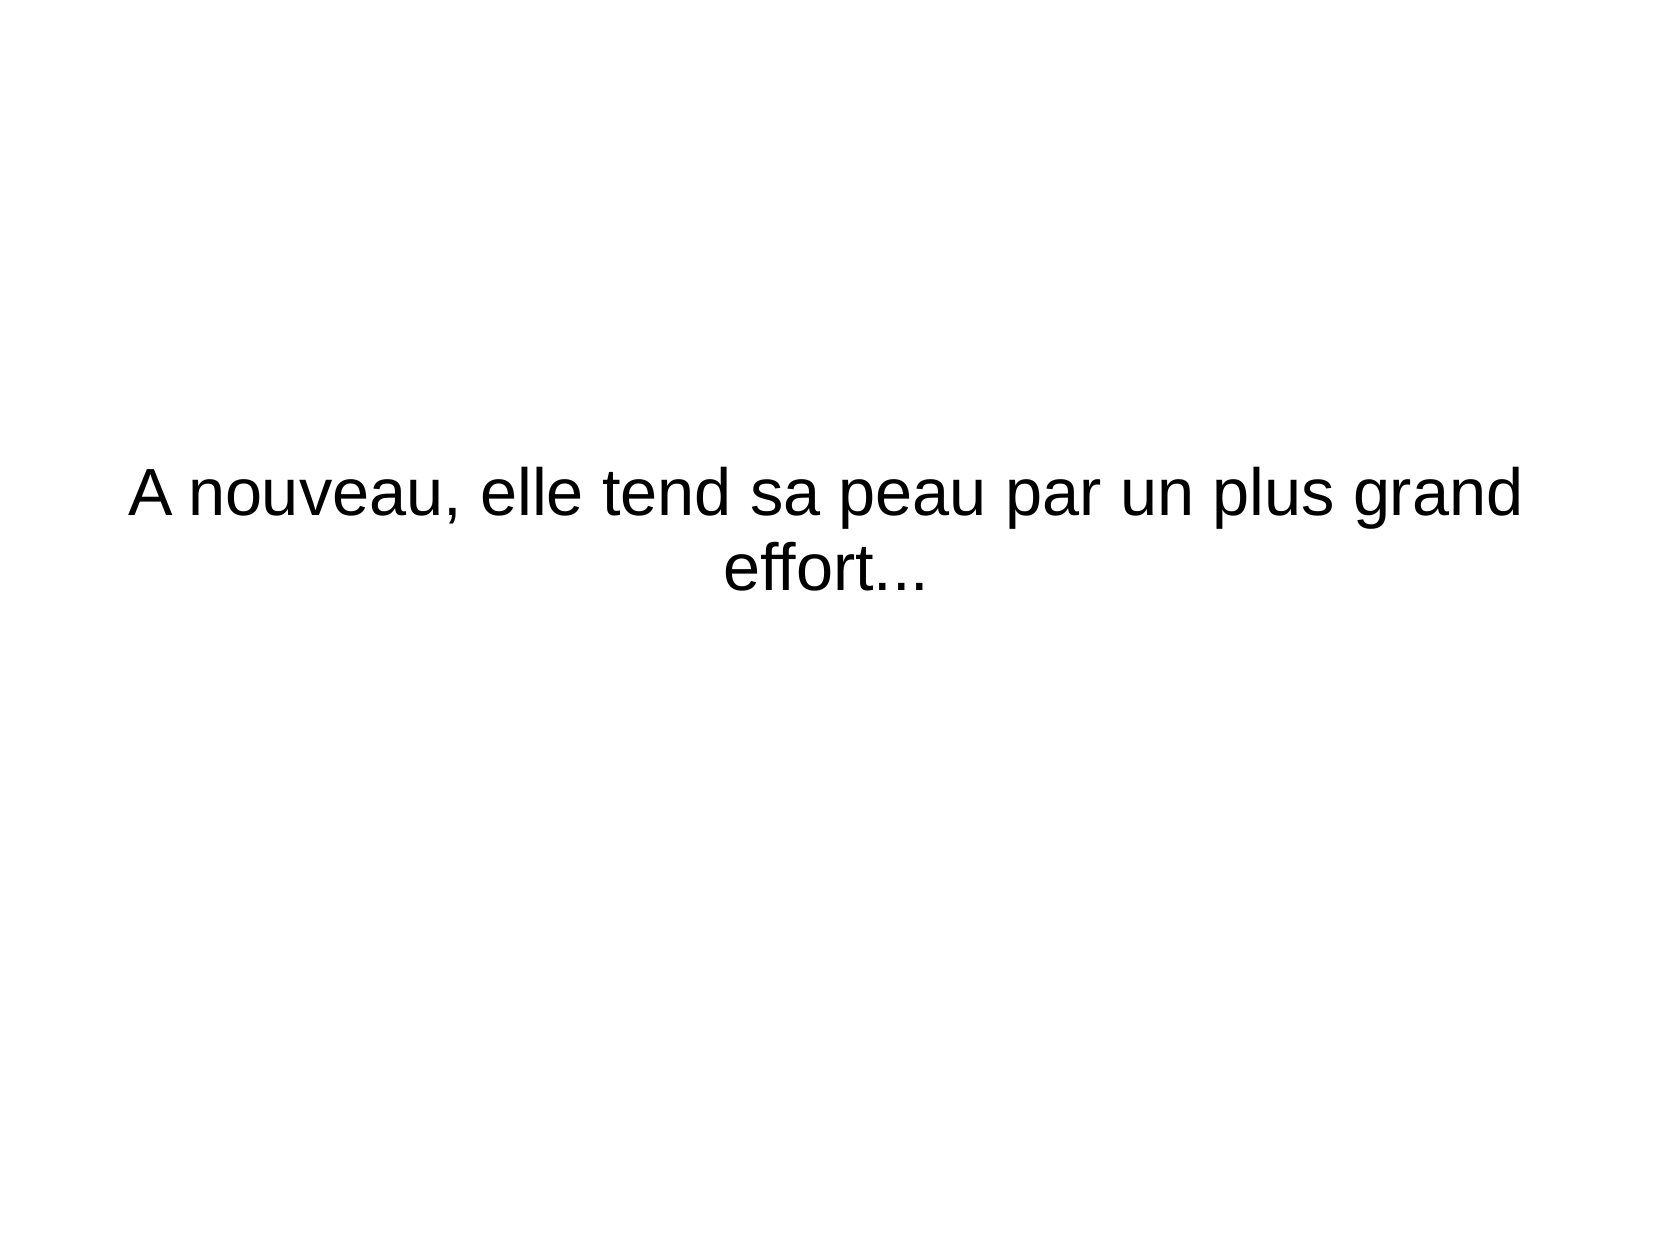

# A nouveau, elle tend sa peau par un plus grand effort...